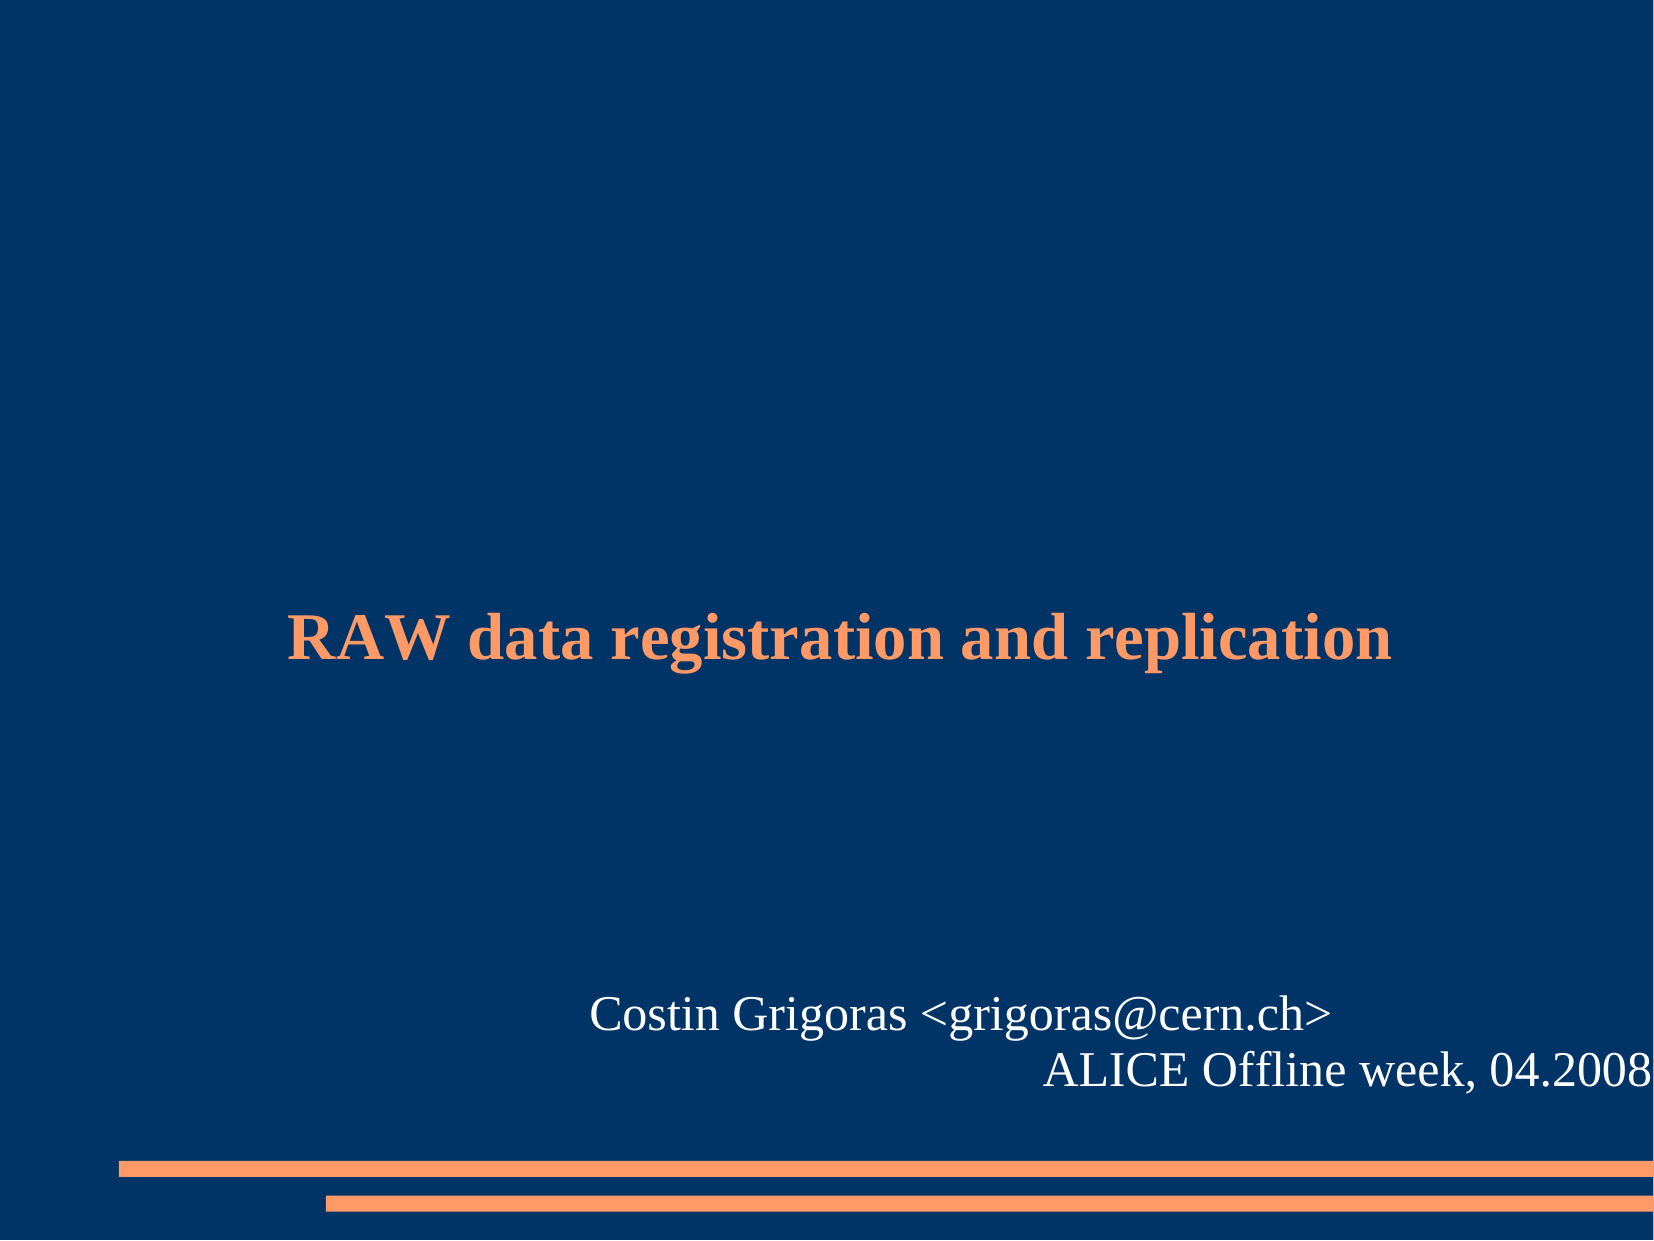

#
RAW data registration and replication
Costin Grigoras <grigoras@cern.ch>
ALICE Offline week, 04.2008